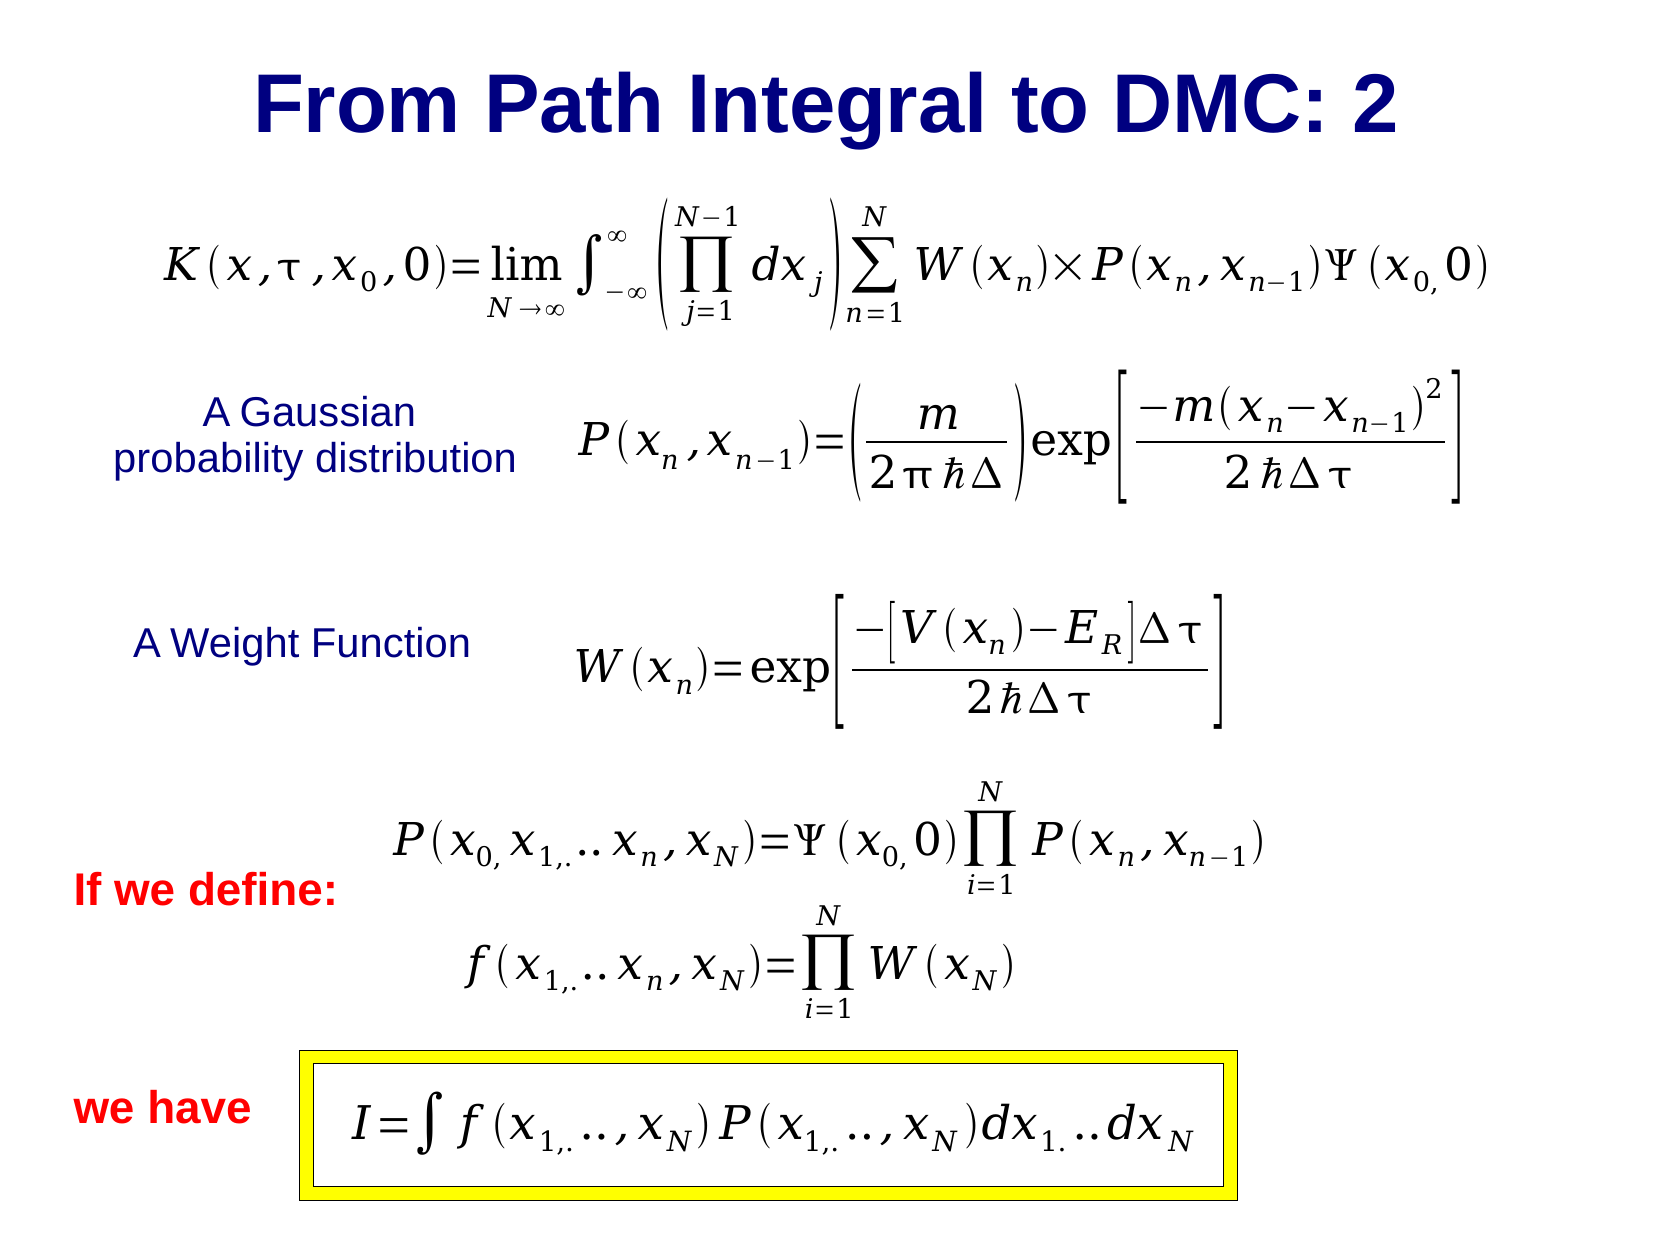

# From Path Integral to DMC: 2
A Gaussian
 probability distribution
A Weight Function
If we define:
we have